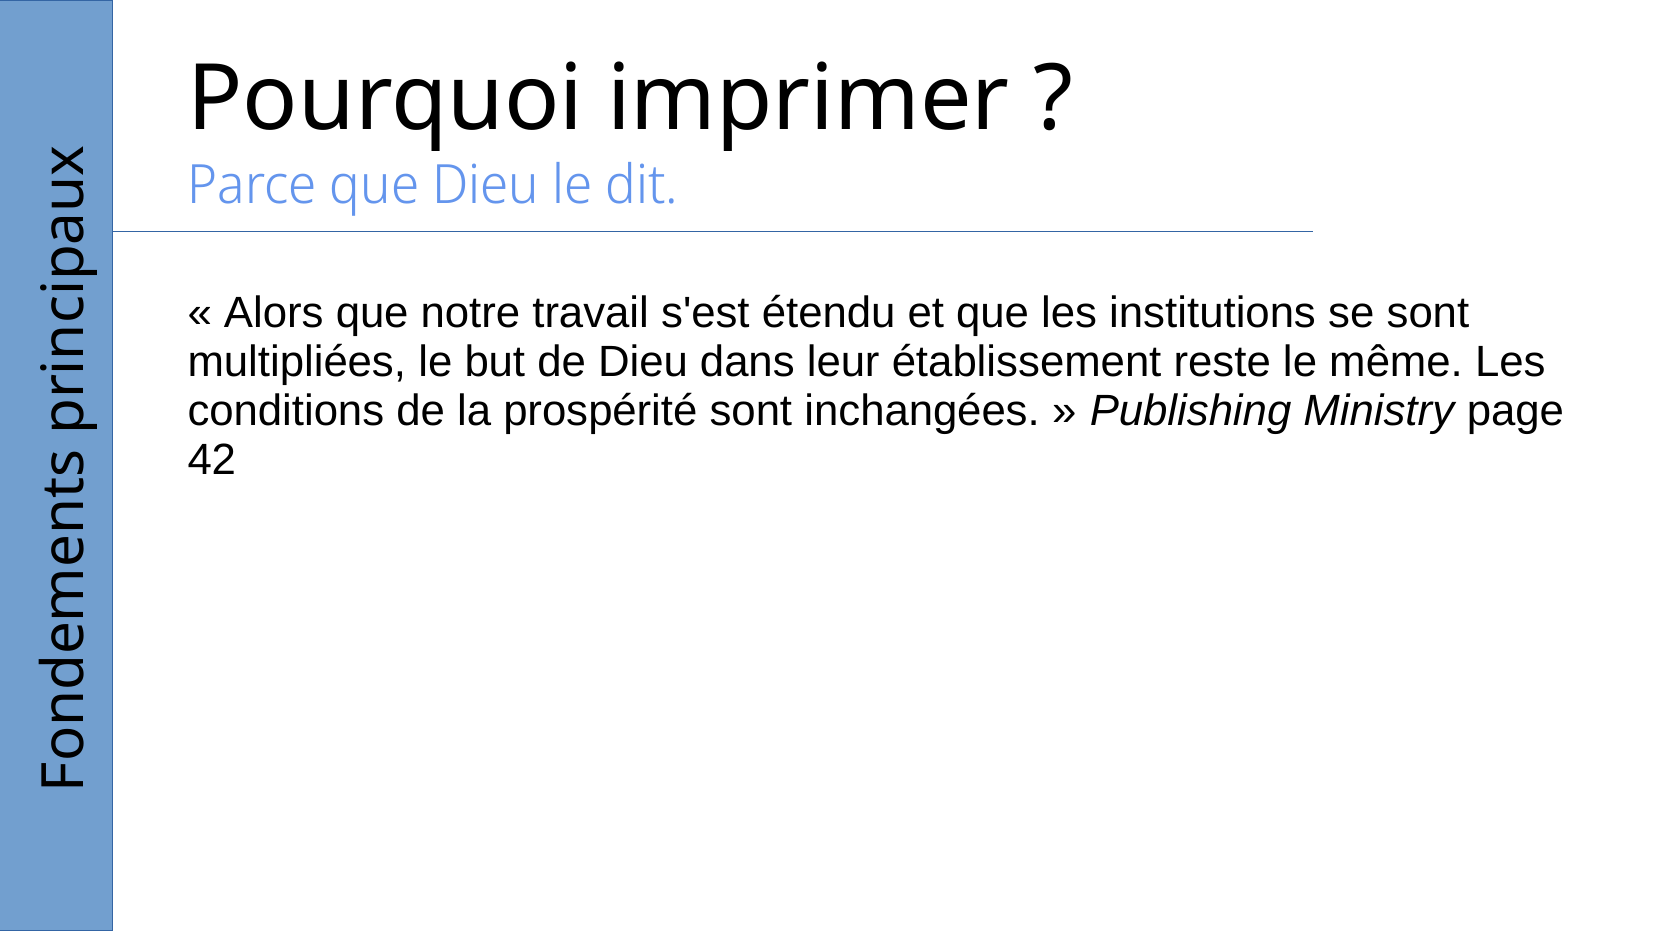

Pourquoi imprimer ?
Parce que Dieu le dit.
# « Alors que notre travail s'est étendu et que les institutions se sont multipliées, le but de Dieu dans leur établissement reste le même. Les conditions de la prospérité sont inchangées. » Publishing Ministry page 42
Fondements principaux